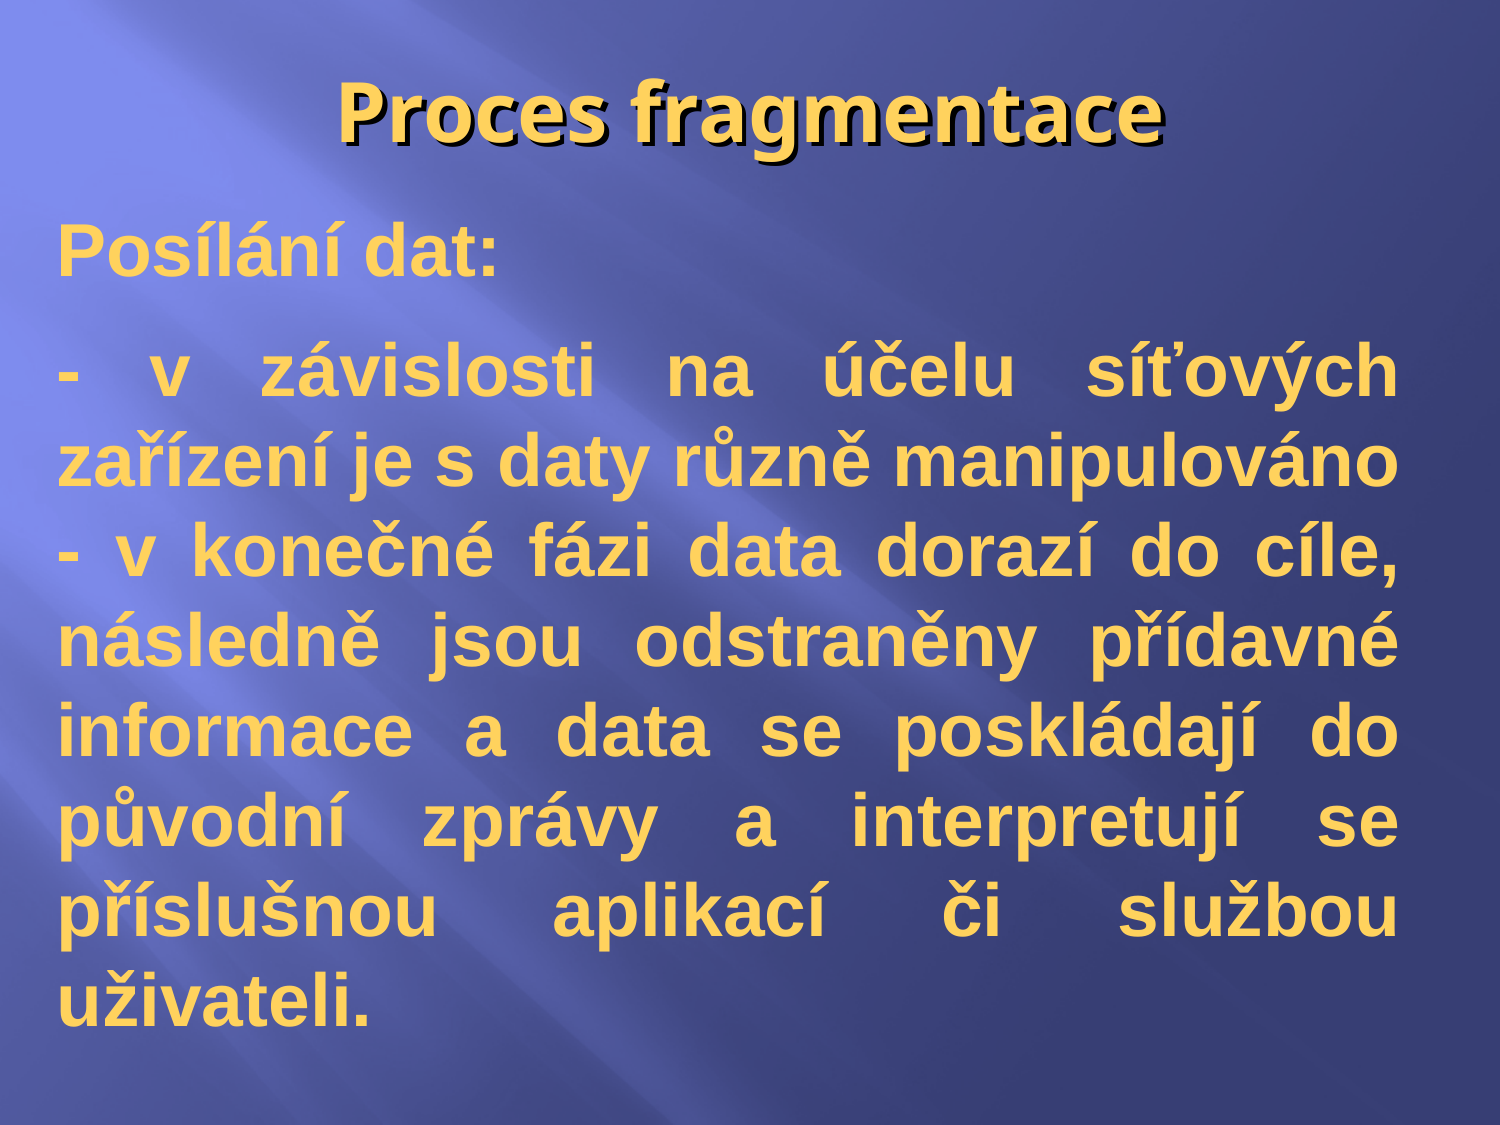

# Proces fragmentace
Posílání dat:
- v závislosti na účelu síťových zařízení je s daty různě manipulováno
- v konečné fázi data dorazí do cíle, následně jsou odstraněny přídavné informace a data se poskládají do původní zprávy a interpretují se příslušnou aplikací či službou uživateli.